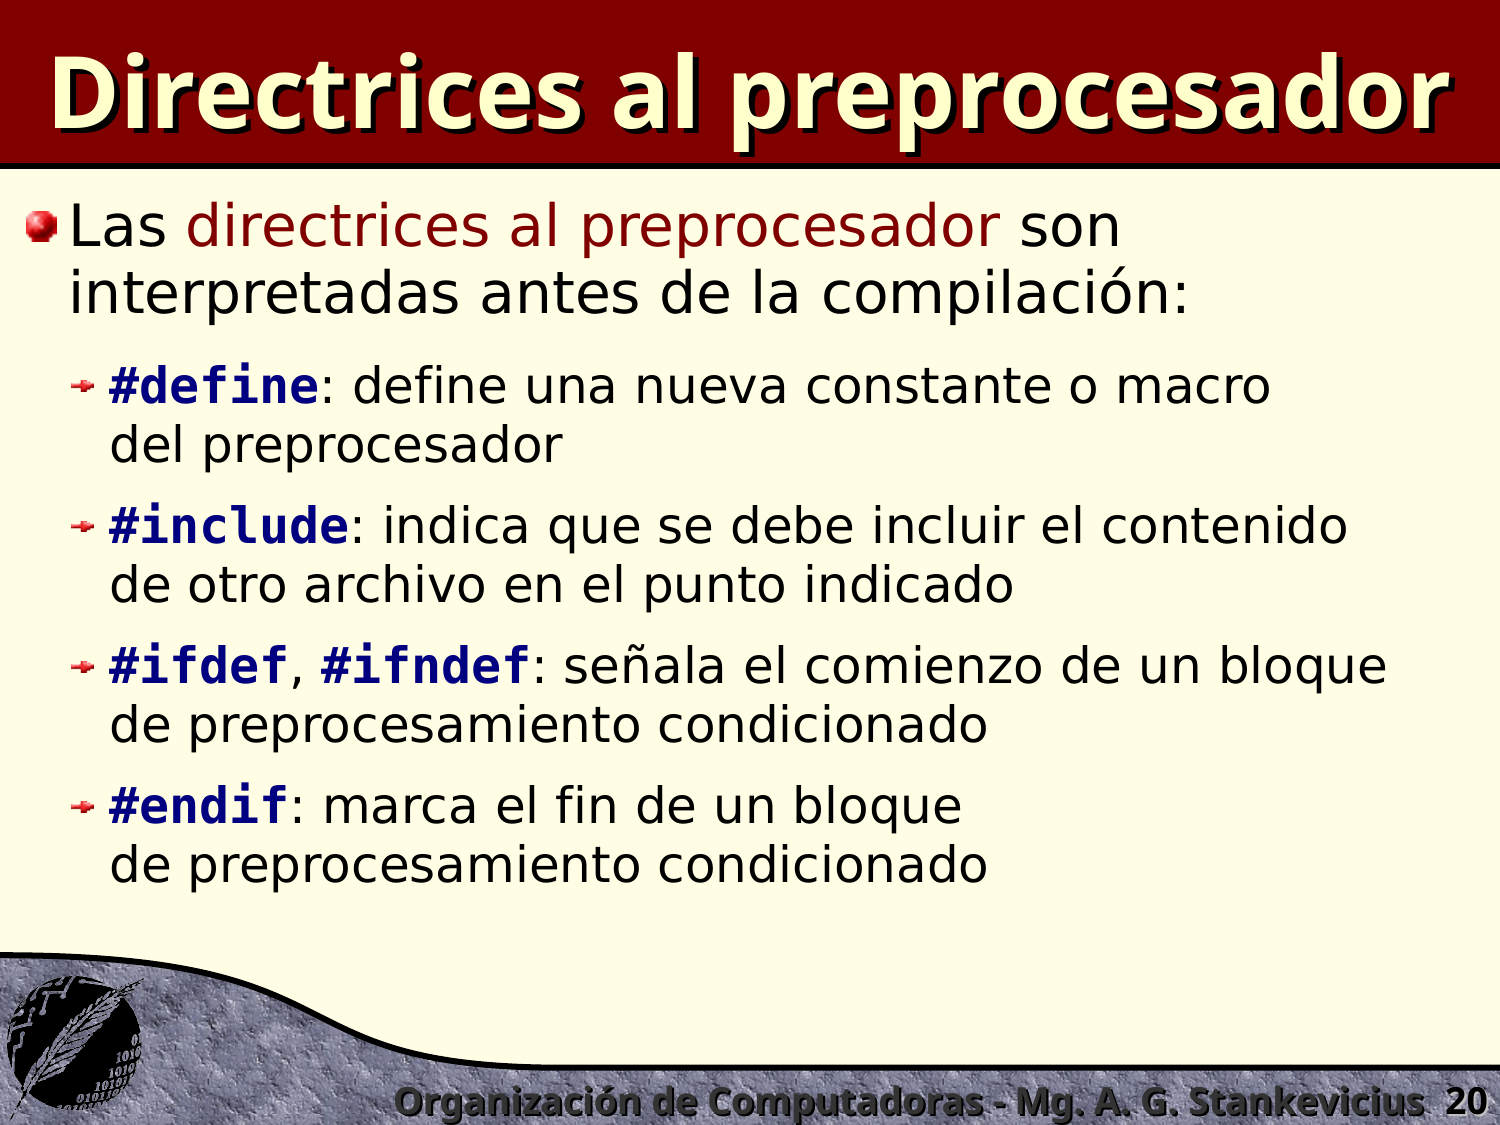

# Directrices al preprocesador
Las directrices al preprocesador son interpretadas antes de la compilación:
#define: define una nueva constante o macro
del preprocesador
#include: indica que se debe incluir el contenido
de otro archivo en el punto indicado
#ifdef, #ifndef: señala el comienzo de un bloque
de preprocesamiento condicionado
#endif: marca el fin de un bloque
de preprocesamiento condicionado
20